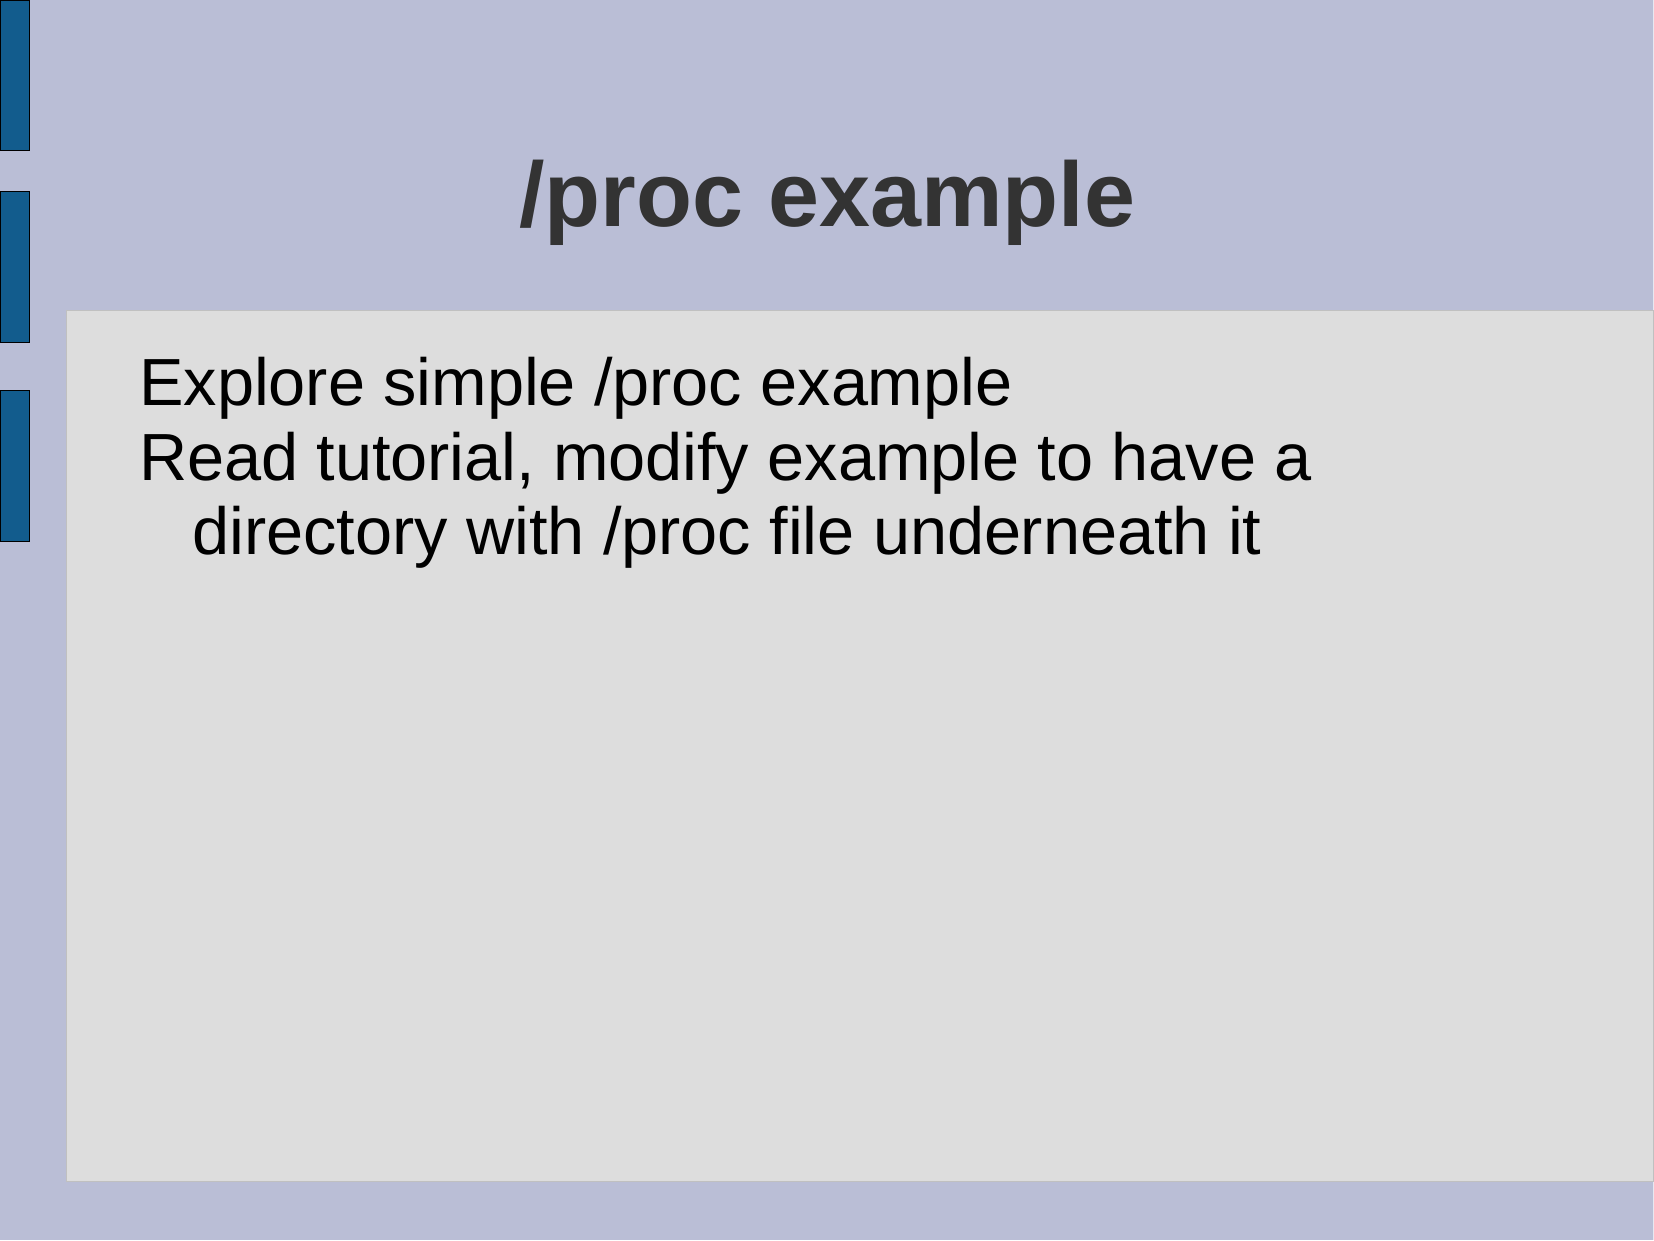

# /proc example
Explore simple /proc example
Read tutorial, modify example to have a directory with /proc file underneath it